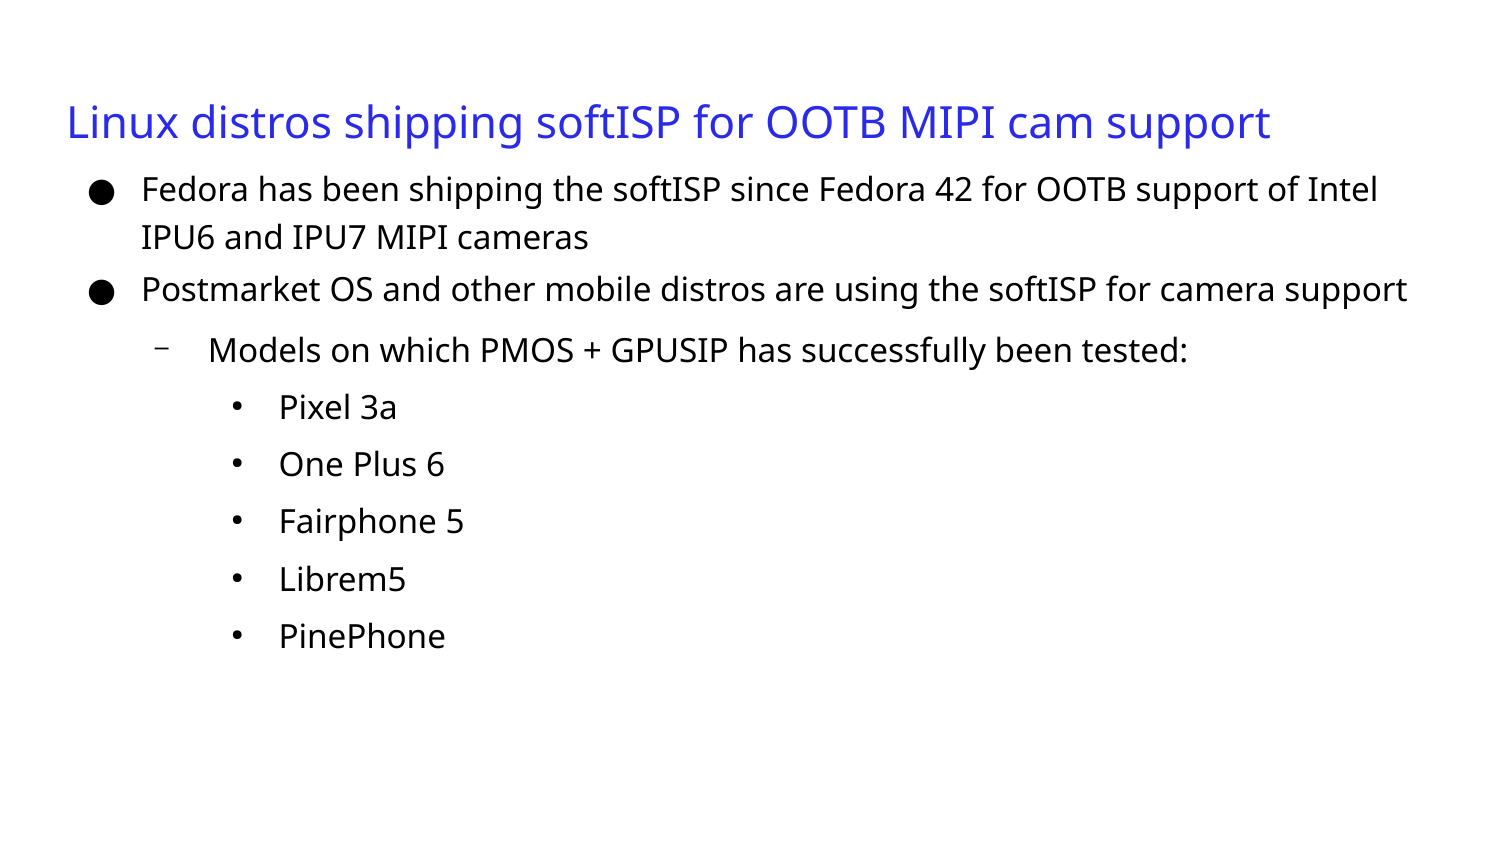

# Linux distros shipping softISP for OOTB MIPI cam support
Fedora has been shipping the softISP since Fedora 42 for OOTB support of Intel IPU6 and IPU7 MIPI cameras
Postmarket OS and other mobile distros are using the softISP for camera support
Models on which PMOS + GPUSIP has successfully been tested:
Pixel 3a
One Plus 6
Fairphone 5
Librem5
PinePhone